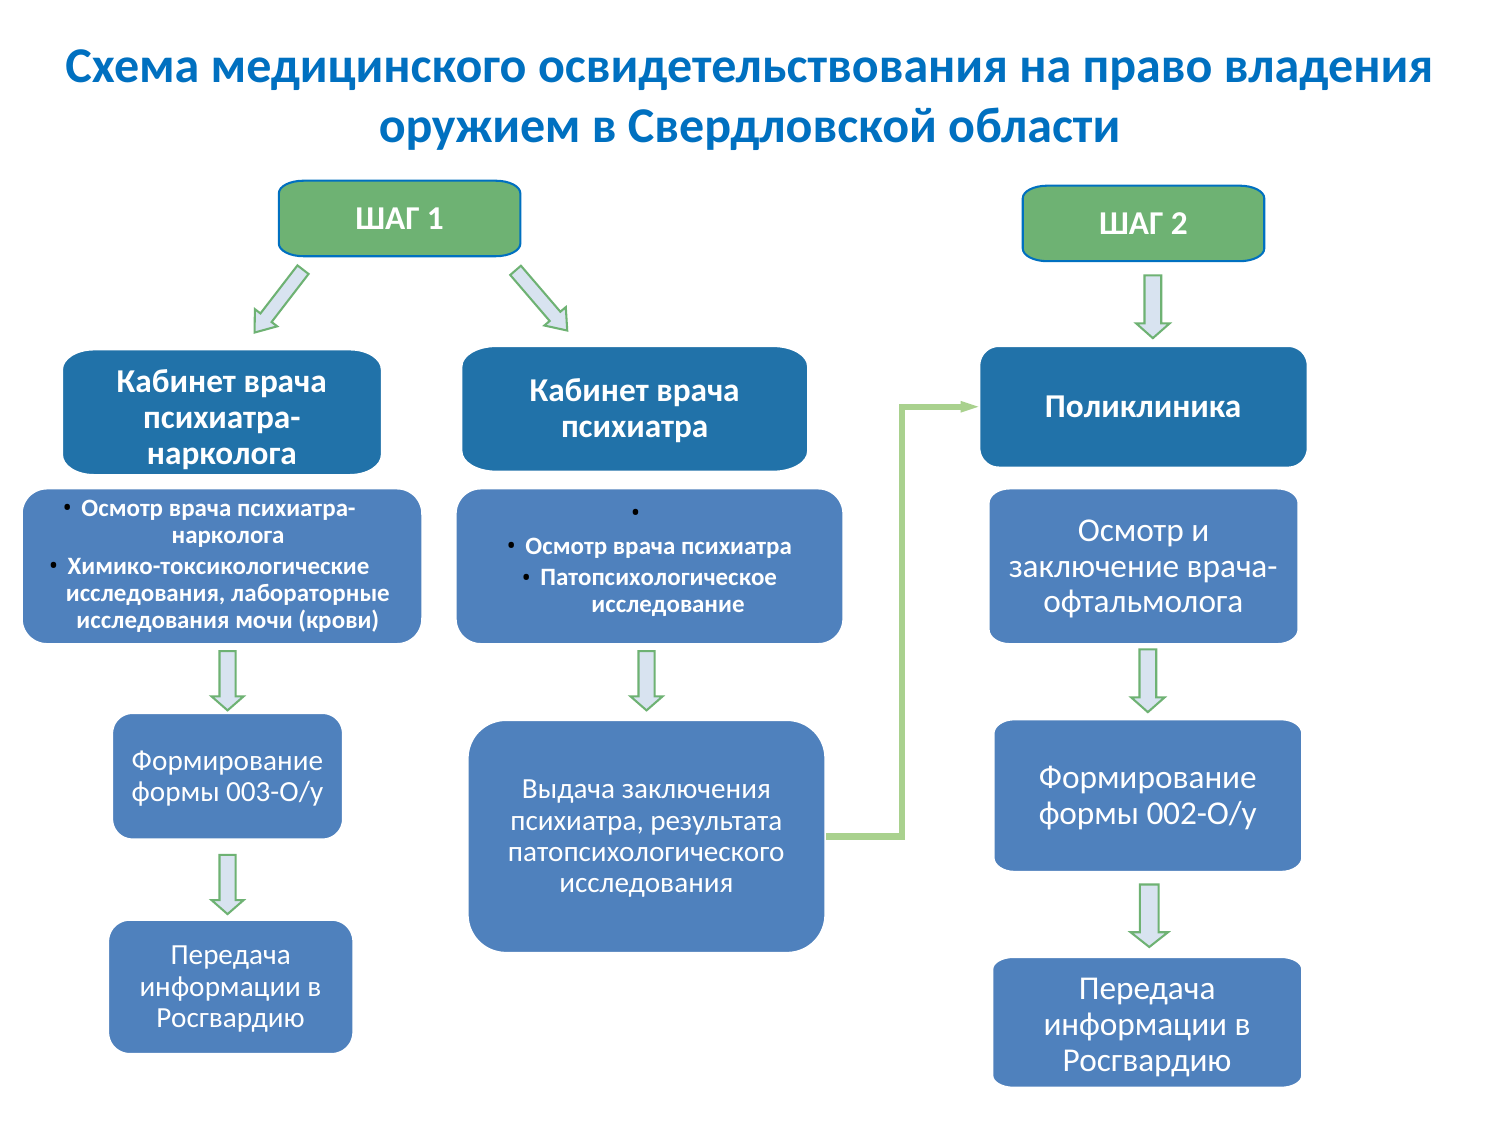

# Схема медицинского освидетельствования на право владения оружием в Свердловской области
ШАГ 1
ШАГ 2
Кабинет врача психиатра
Поликлиника
Кабинет врача психиатра-нарколога
Осмотр врача психиатра-нарколога
Химико-токсикологические исследования, лабораторные исследования мочи (крови)
Осмотр врача психиатра
Патопсихологическое исследование
Осмотр и заключение врача-офтальмолога
Формирование формы 003-О/у
Формирование формы 002-О/у
Выдача заключения психиатра, результата патопсихологического исследования
Передача информации в Росгвардию
Передача информации в Росгвардию